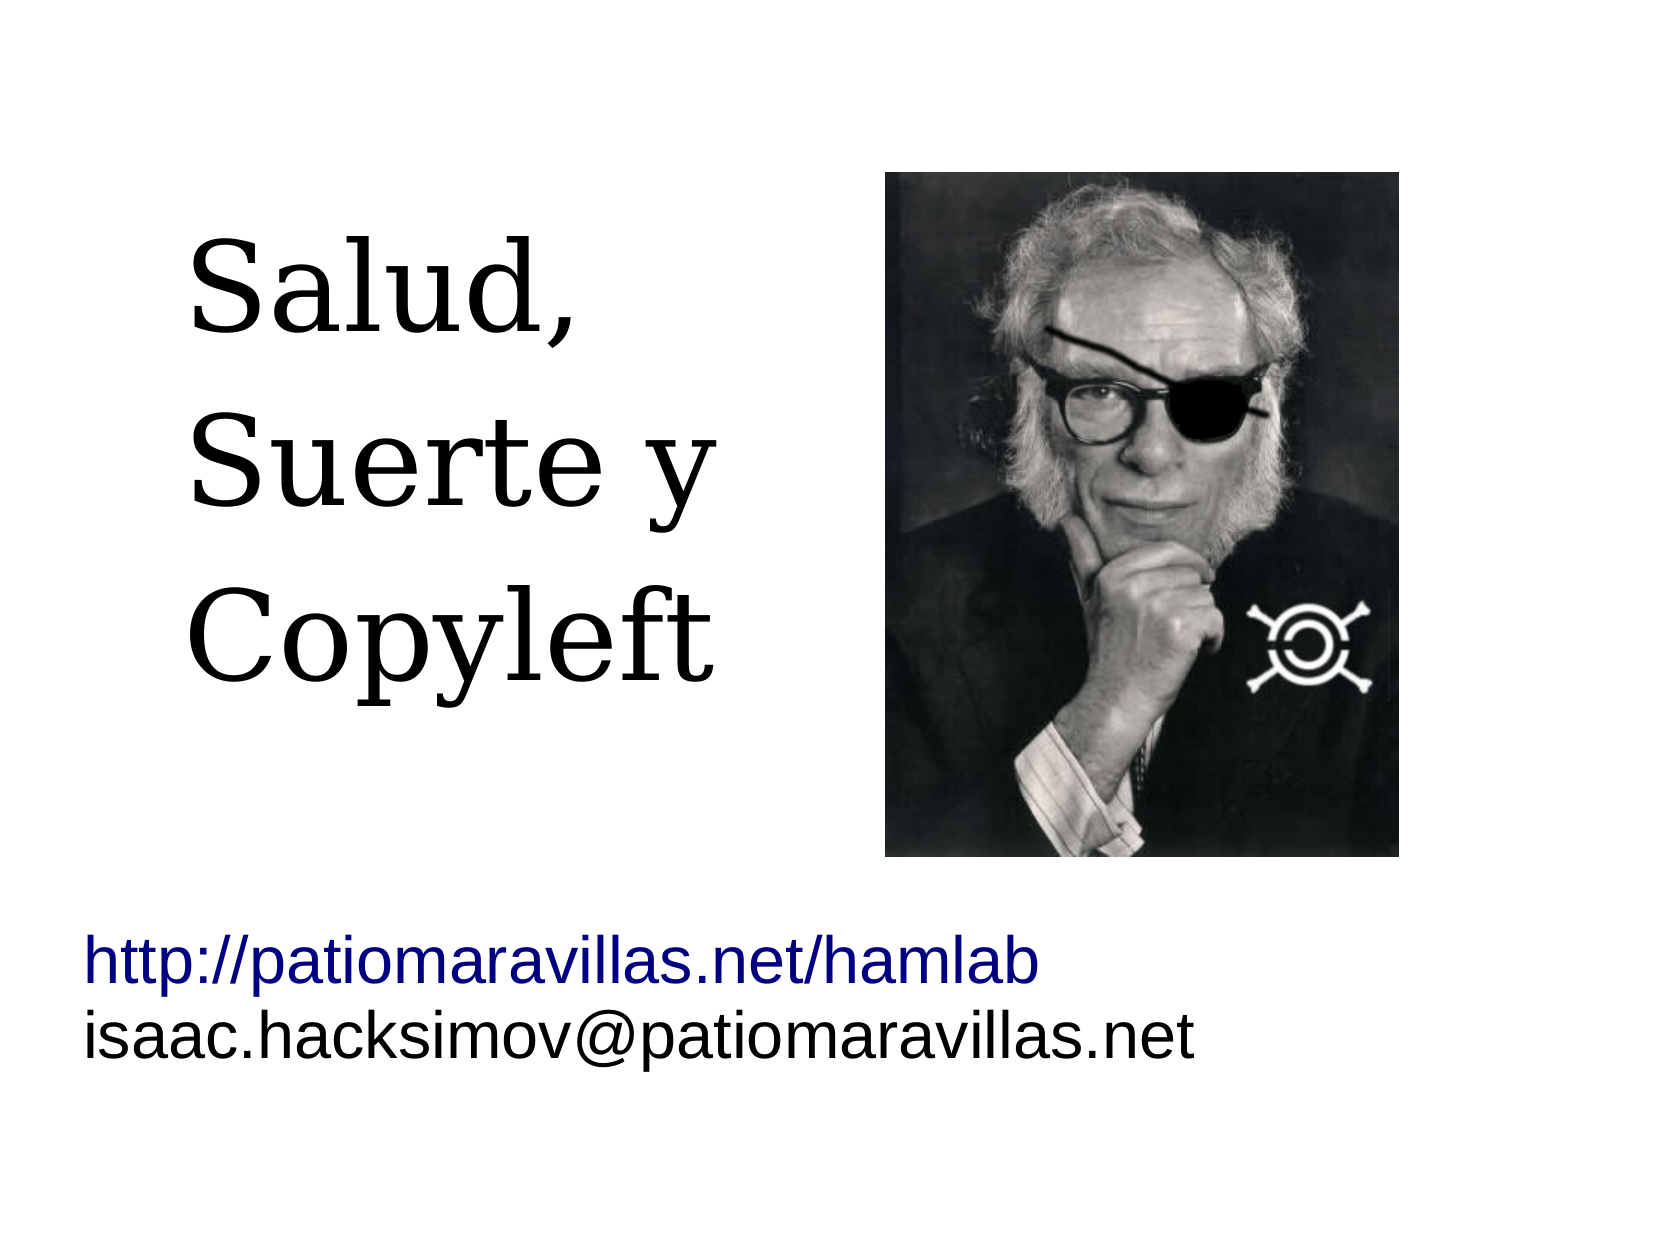

# Salud,
Suerte y
Copyleft
http://patiomaravillas.net/hamlab
isaac.hacksimov@patiomaravillas.net